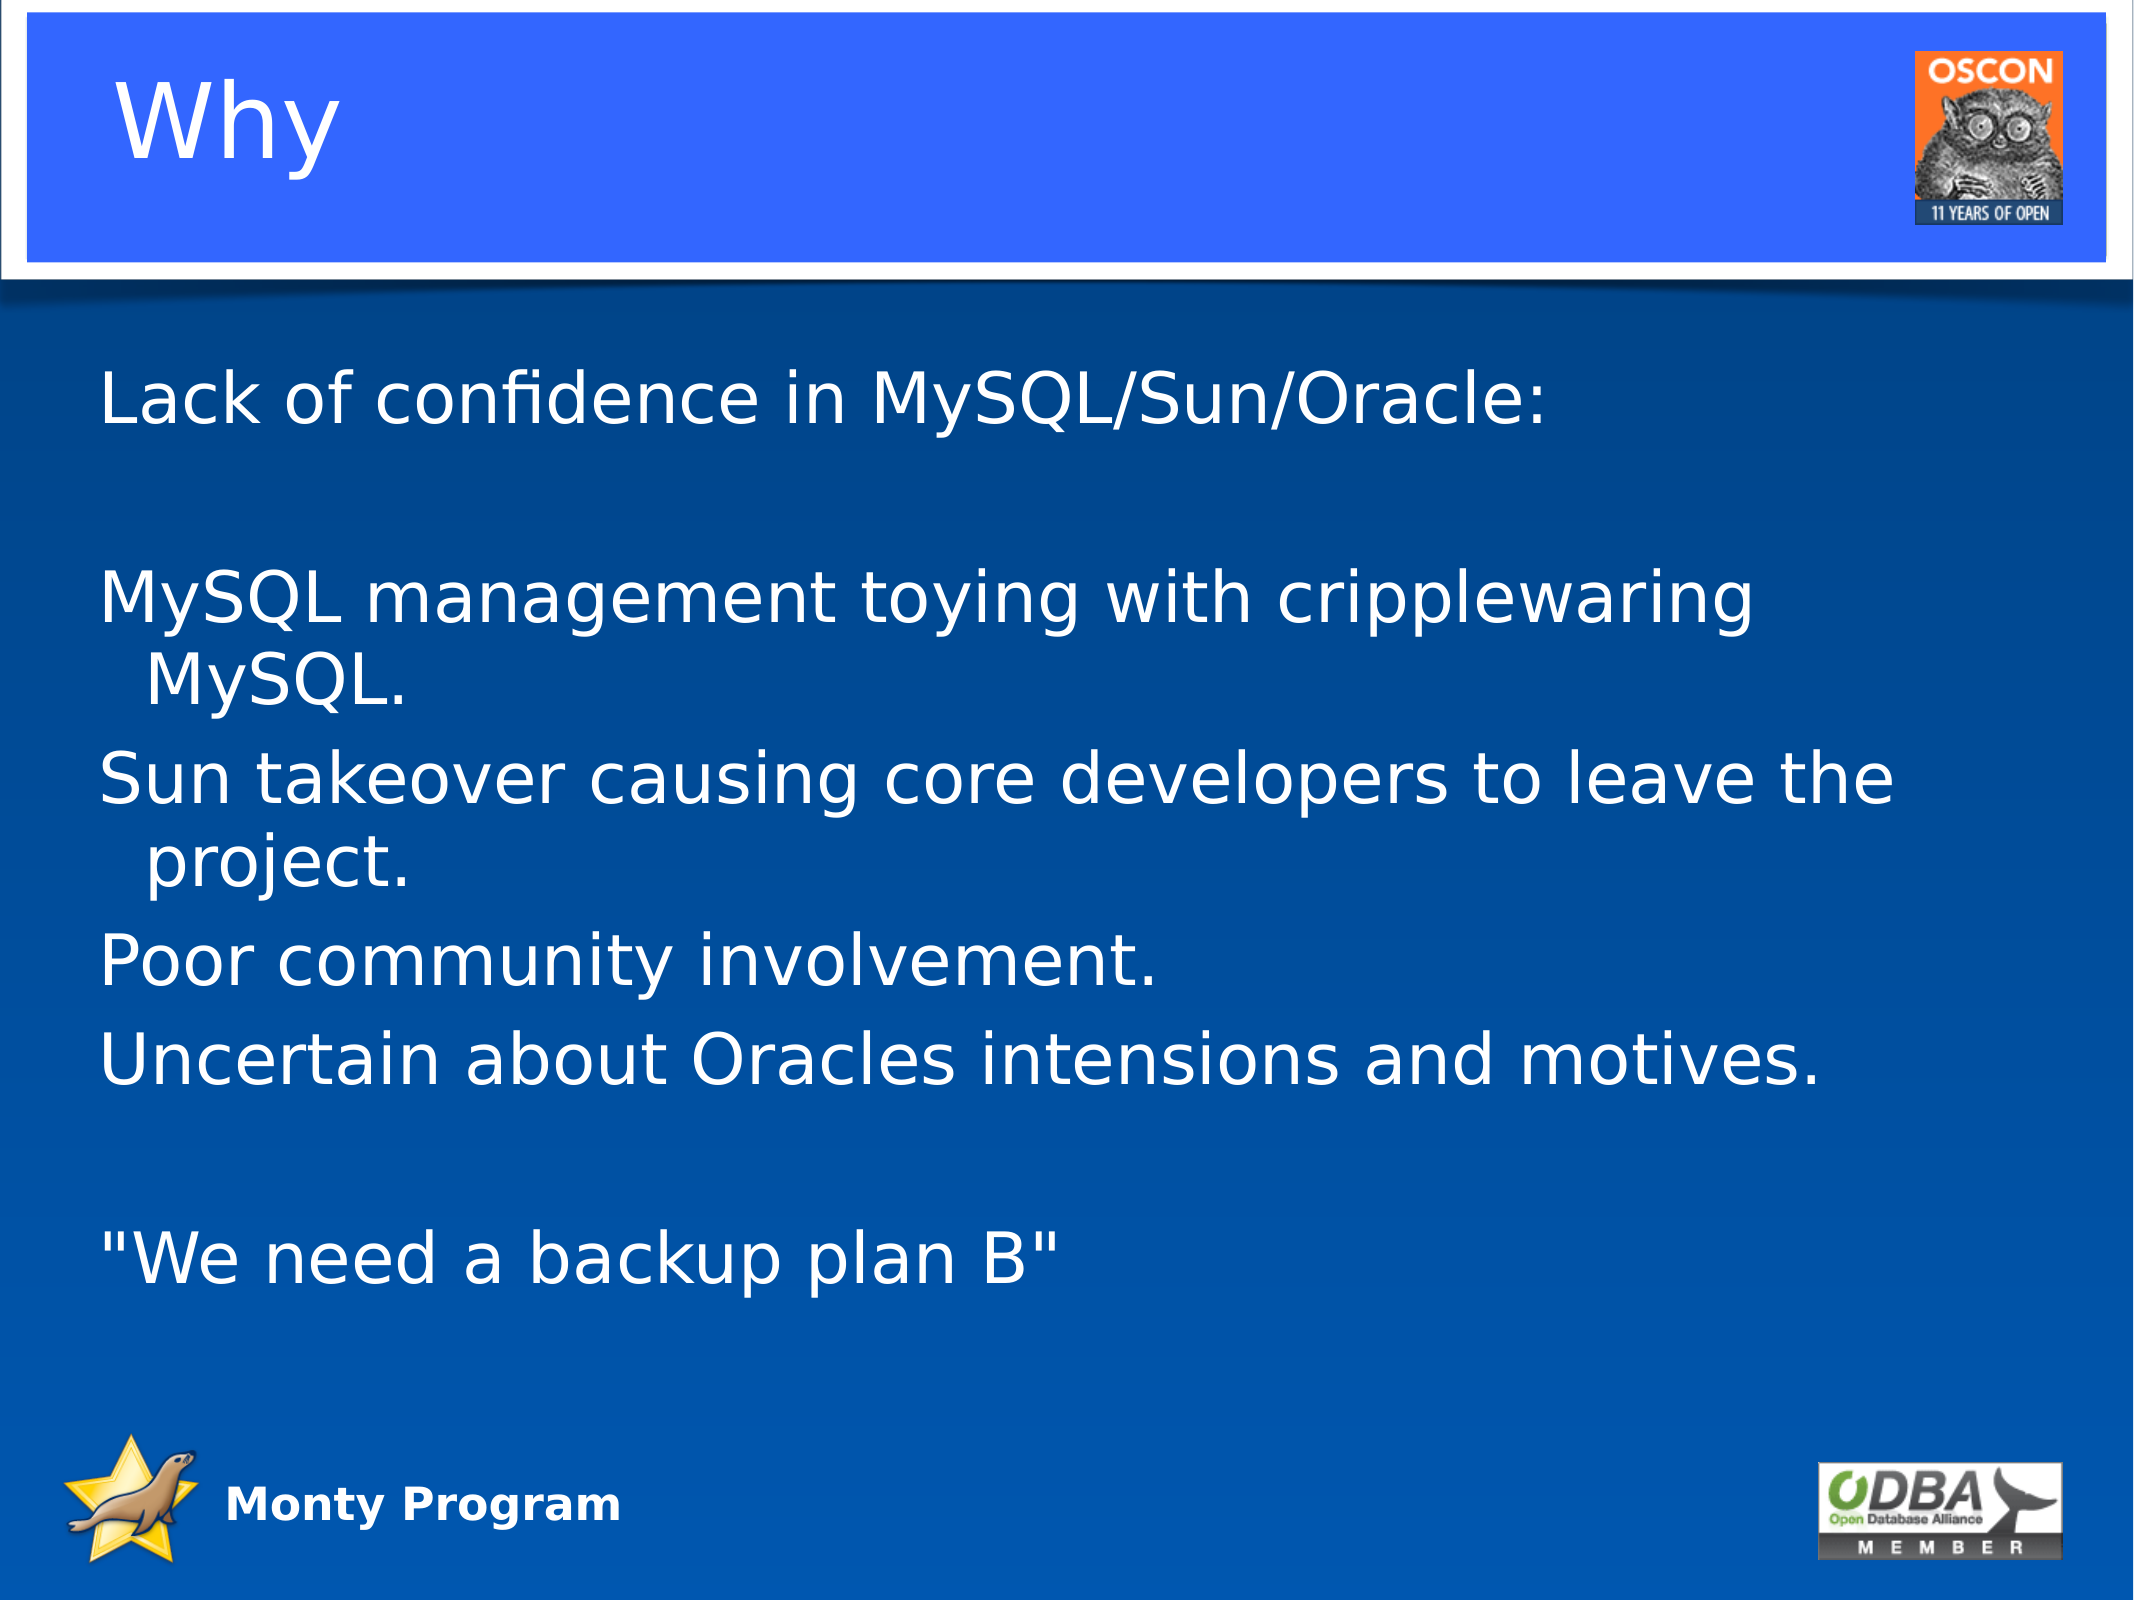

# Why
Lack of confidence in MySQL/Sun/Oracle:
MySQL management toying with cripplewaring MySQL.
Sun takeover causing core developers to leave the project.
Poor community involvement.
Uncertain about Oracles intensions and motives.
"We need a backup plan B"